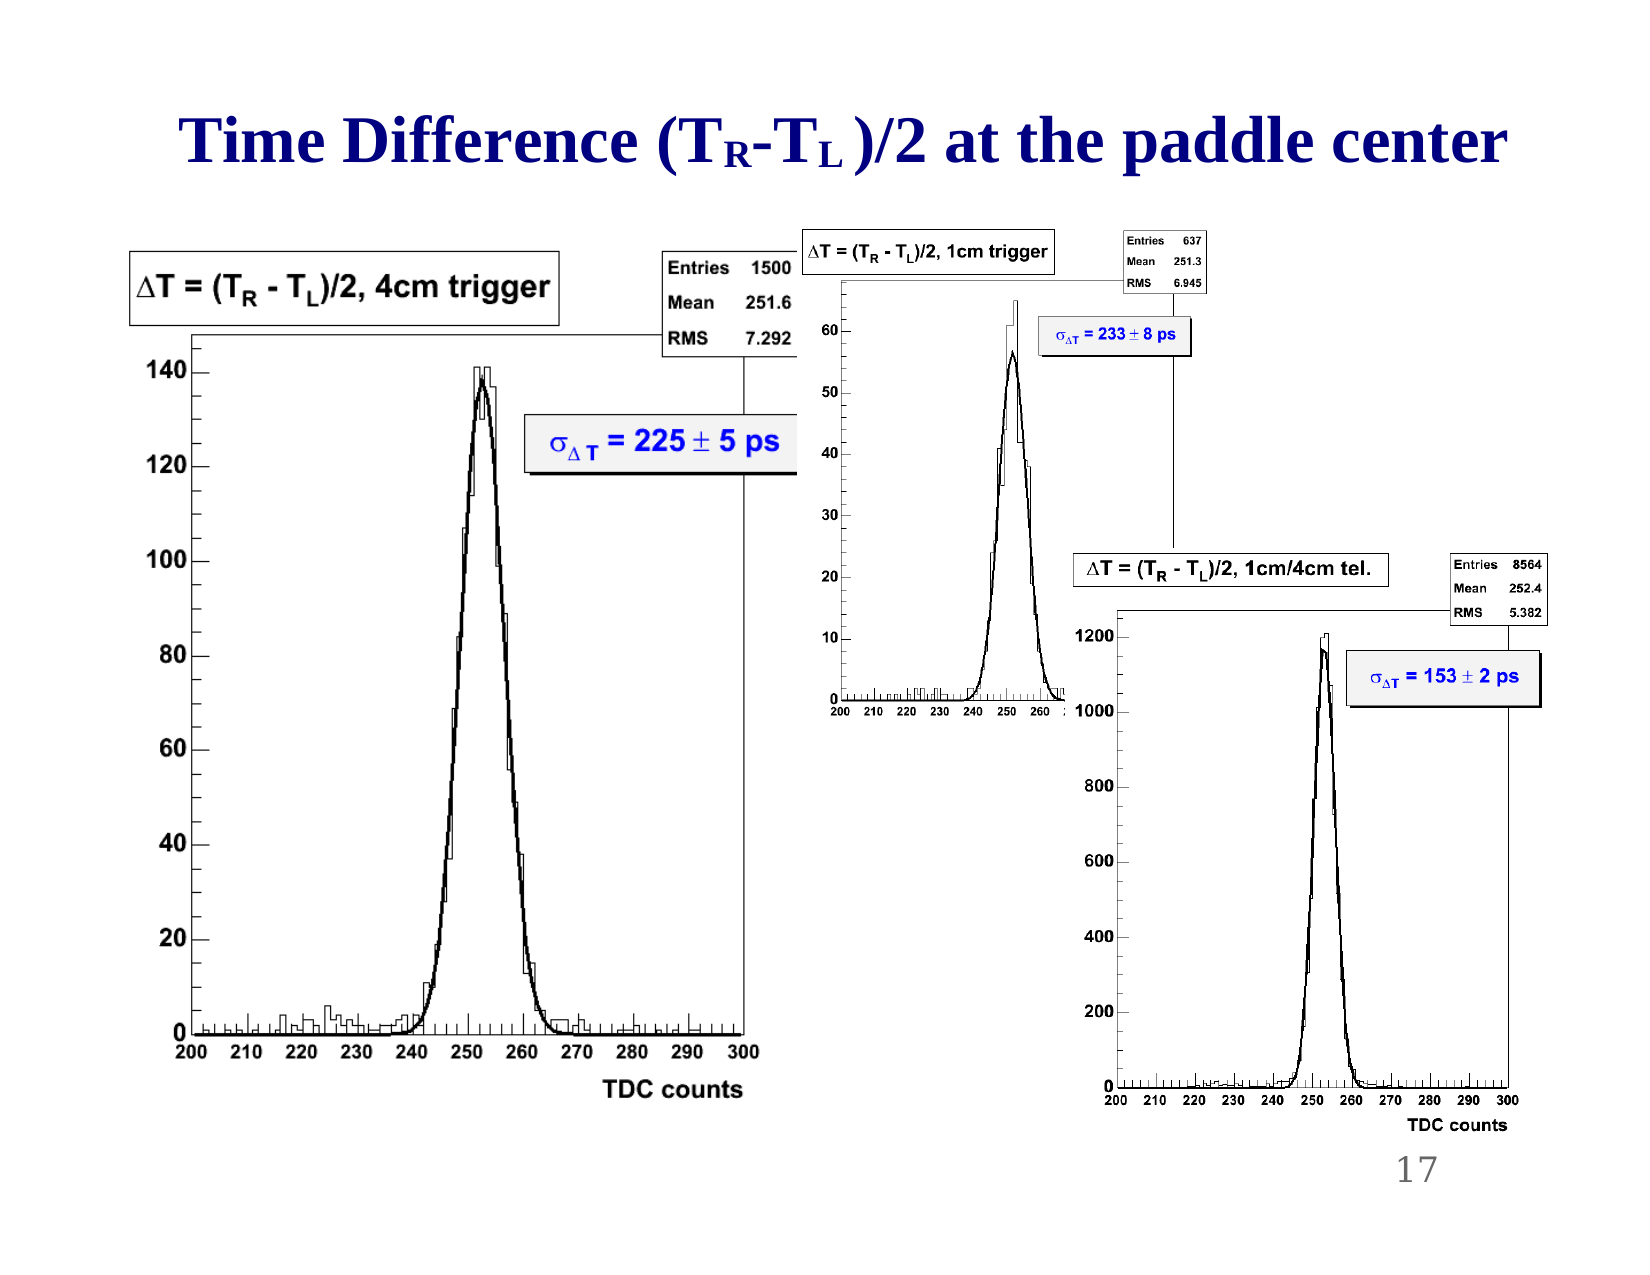

Time Difference (TR-TL )/2 at the paddle center